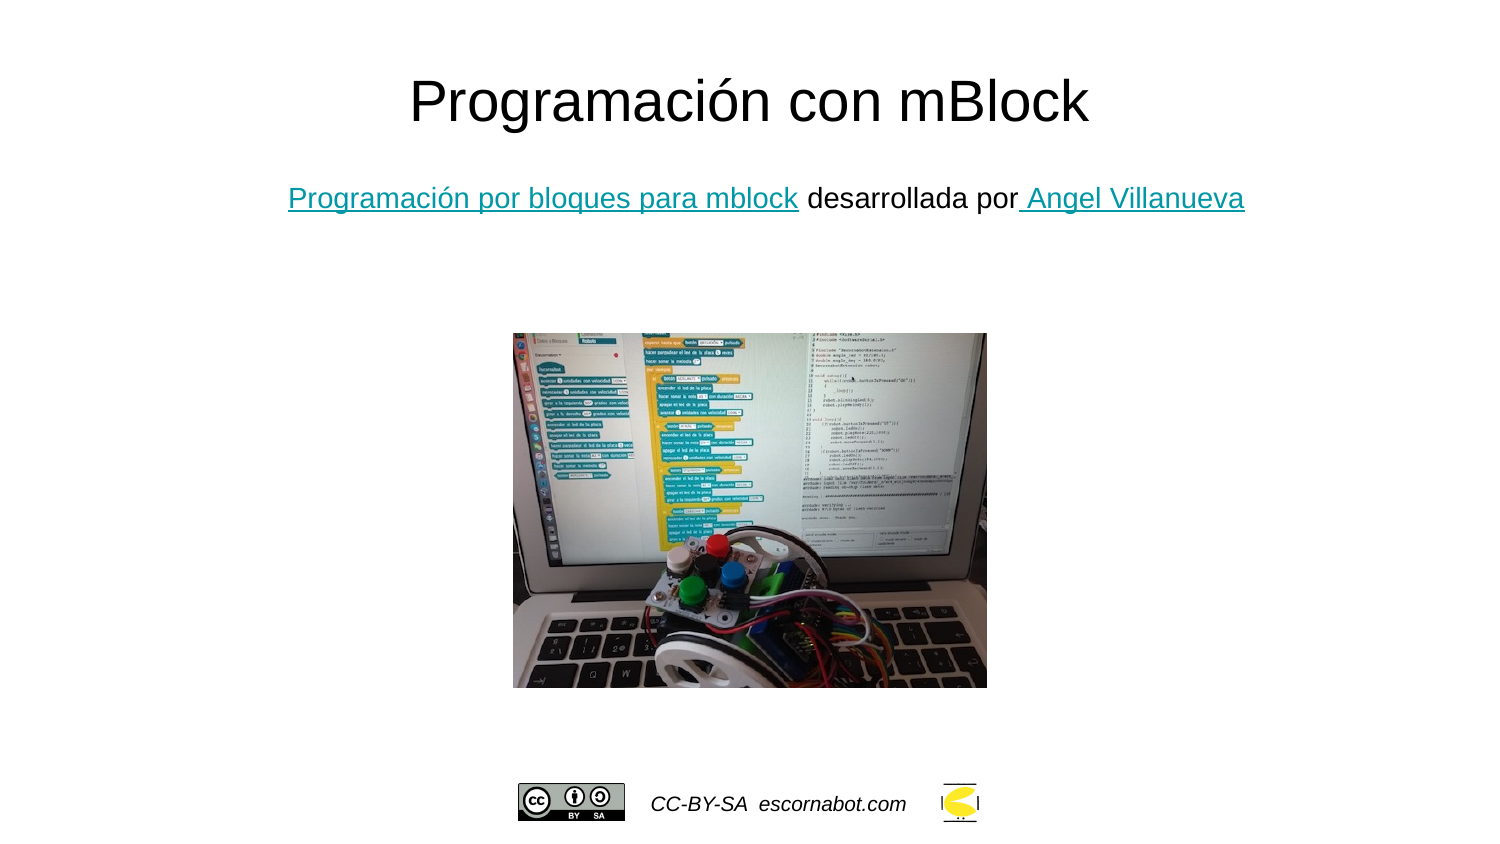

# Programación con mBlock
Programación por bloques para mblock desarrollada por Angel Villanueva
CC-BY-SA escornabot.com